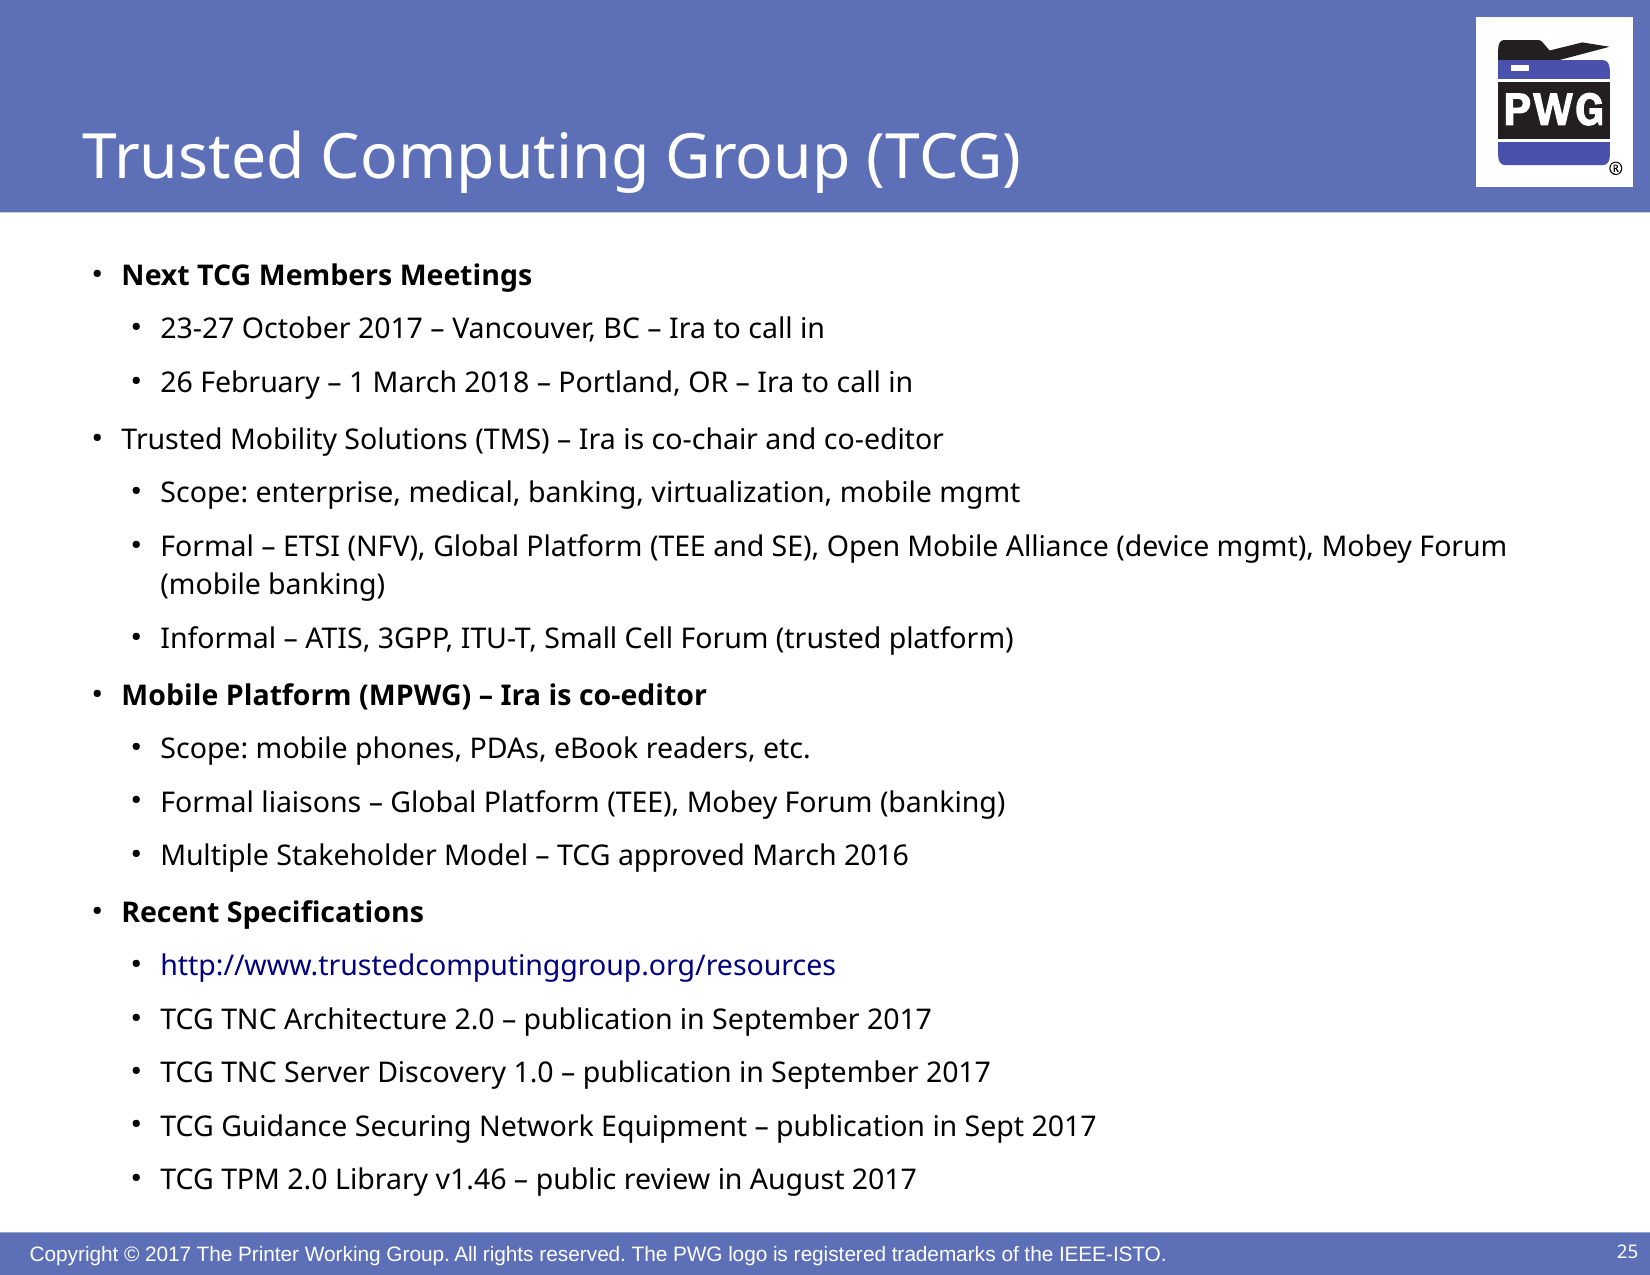

# Trusted Computing Group (TCG)
Next TCG Members Meetings
23-27 October 2017 – Vancouver, BC – Ira to call in
26 February – 1 March 2018 – Portland, OR – Ira to call in
Trusted Mobility Solutions (TMS) – Ira is co-chair and co-editor
Scope: enterprise, medical, banking, virtualization, mobile mgmt
Formal – ETSI (NFV), Global Platform (TEE and SE), Open Mobile Alliance (device mgmt), Mobey Forum (mobile banking)
Informal – ATIS, 3GPP, ITU-T, Small Cell Forum (trusted platform)
Mobile Platform (MPWG) – Ira is co-editor
Scope: mobile phones, PDAs, eBook readers, etc.
Formal liaisons – Global Platform (TEE), Mobey Forum (banking)
Multiple Stakeholder Model – TCG approved March 2016
Recent Specifications
http://www.trustedcomputinggroup.org/resources
TCG TNC Architecture 2.0 – publication in September 2017
TCG TNC Server Discovery 1.0 – publication in September 2017
TCG Guidance Securing Network Equipment – publication in Sept 2017
TCG TPM 2.0 Library v1.46 – public review in August 2017